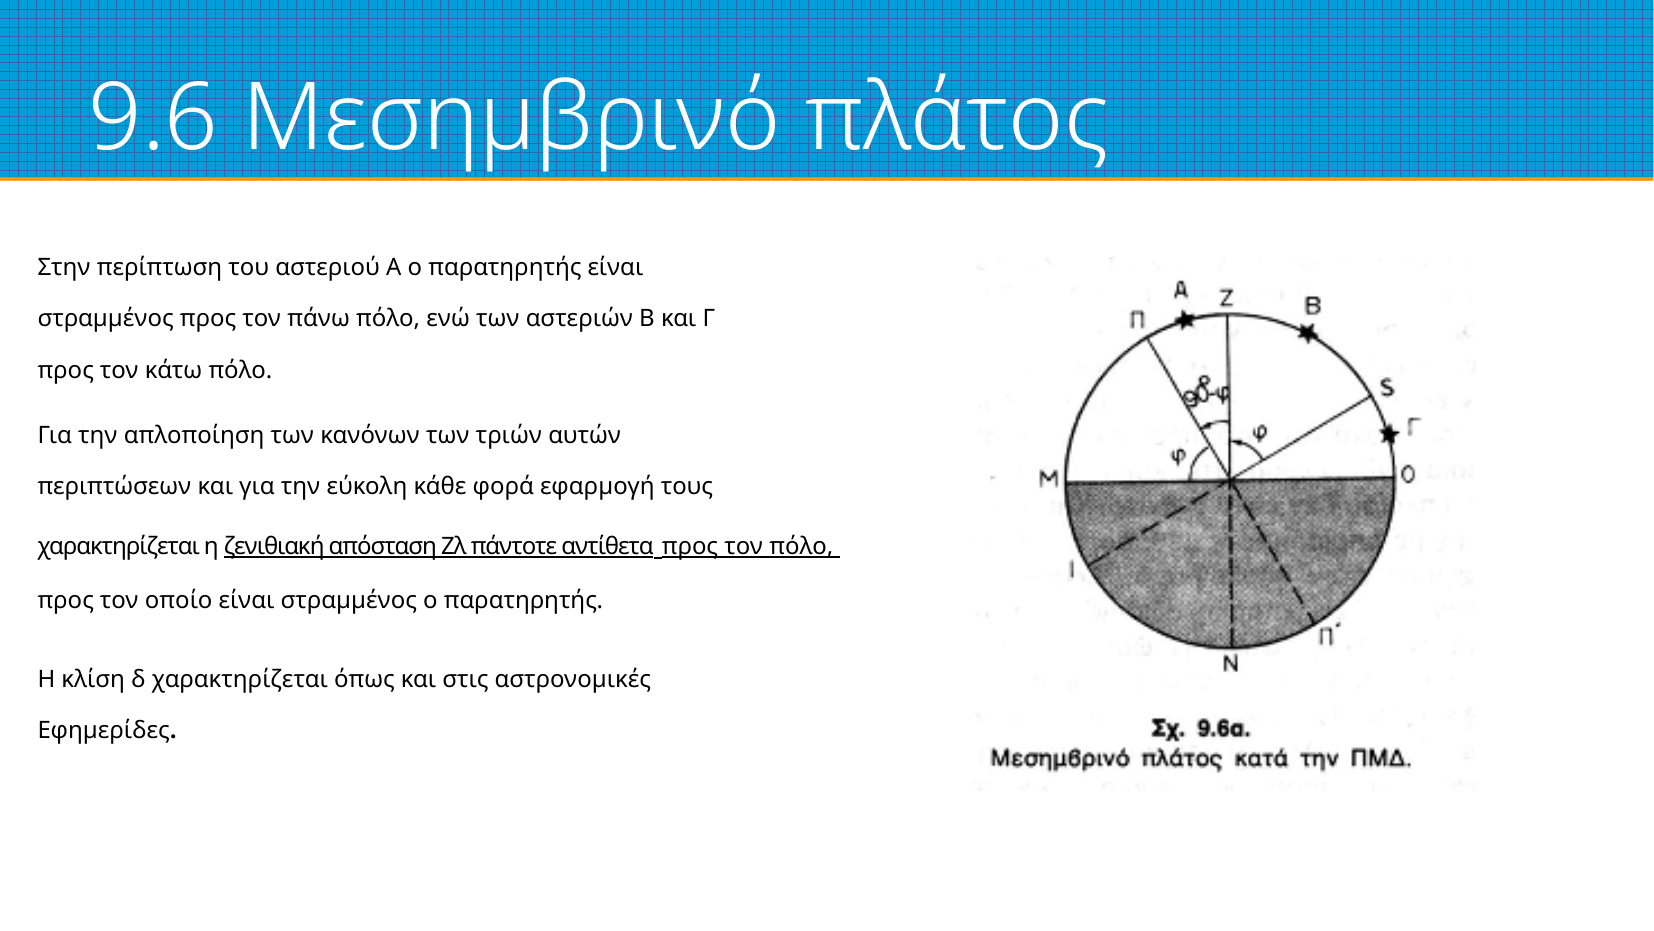

# 9.6 Μεσημβρινό πλάτος
Στην περίπτωση του αστεριού Α ο παρατηρητής είναι
στραμμένος προς τον πάνω πόλο, ενώ των αστεριών Β και Γ
προς τον κάτω πόλο.
Για την απλοποίηση των κανόνων των τριών αυτών
περιπτώσεων και για την εύκολη κάθε φορά εφαρμογή τους
χαρακτηρίζεται η ζενιθιακή απόσταση Ζλ πάντοτε αντίθετα προς τον πόλο,
προς τον οποίο είναι στραμμένος ο παρατηρητής.
Η κλίση δ χαρακτηρίζεται όπως και στις αστρονο­μικές
Εφημερίδες.